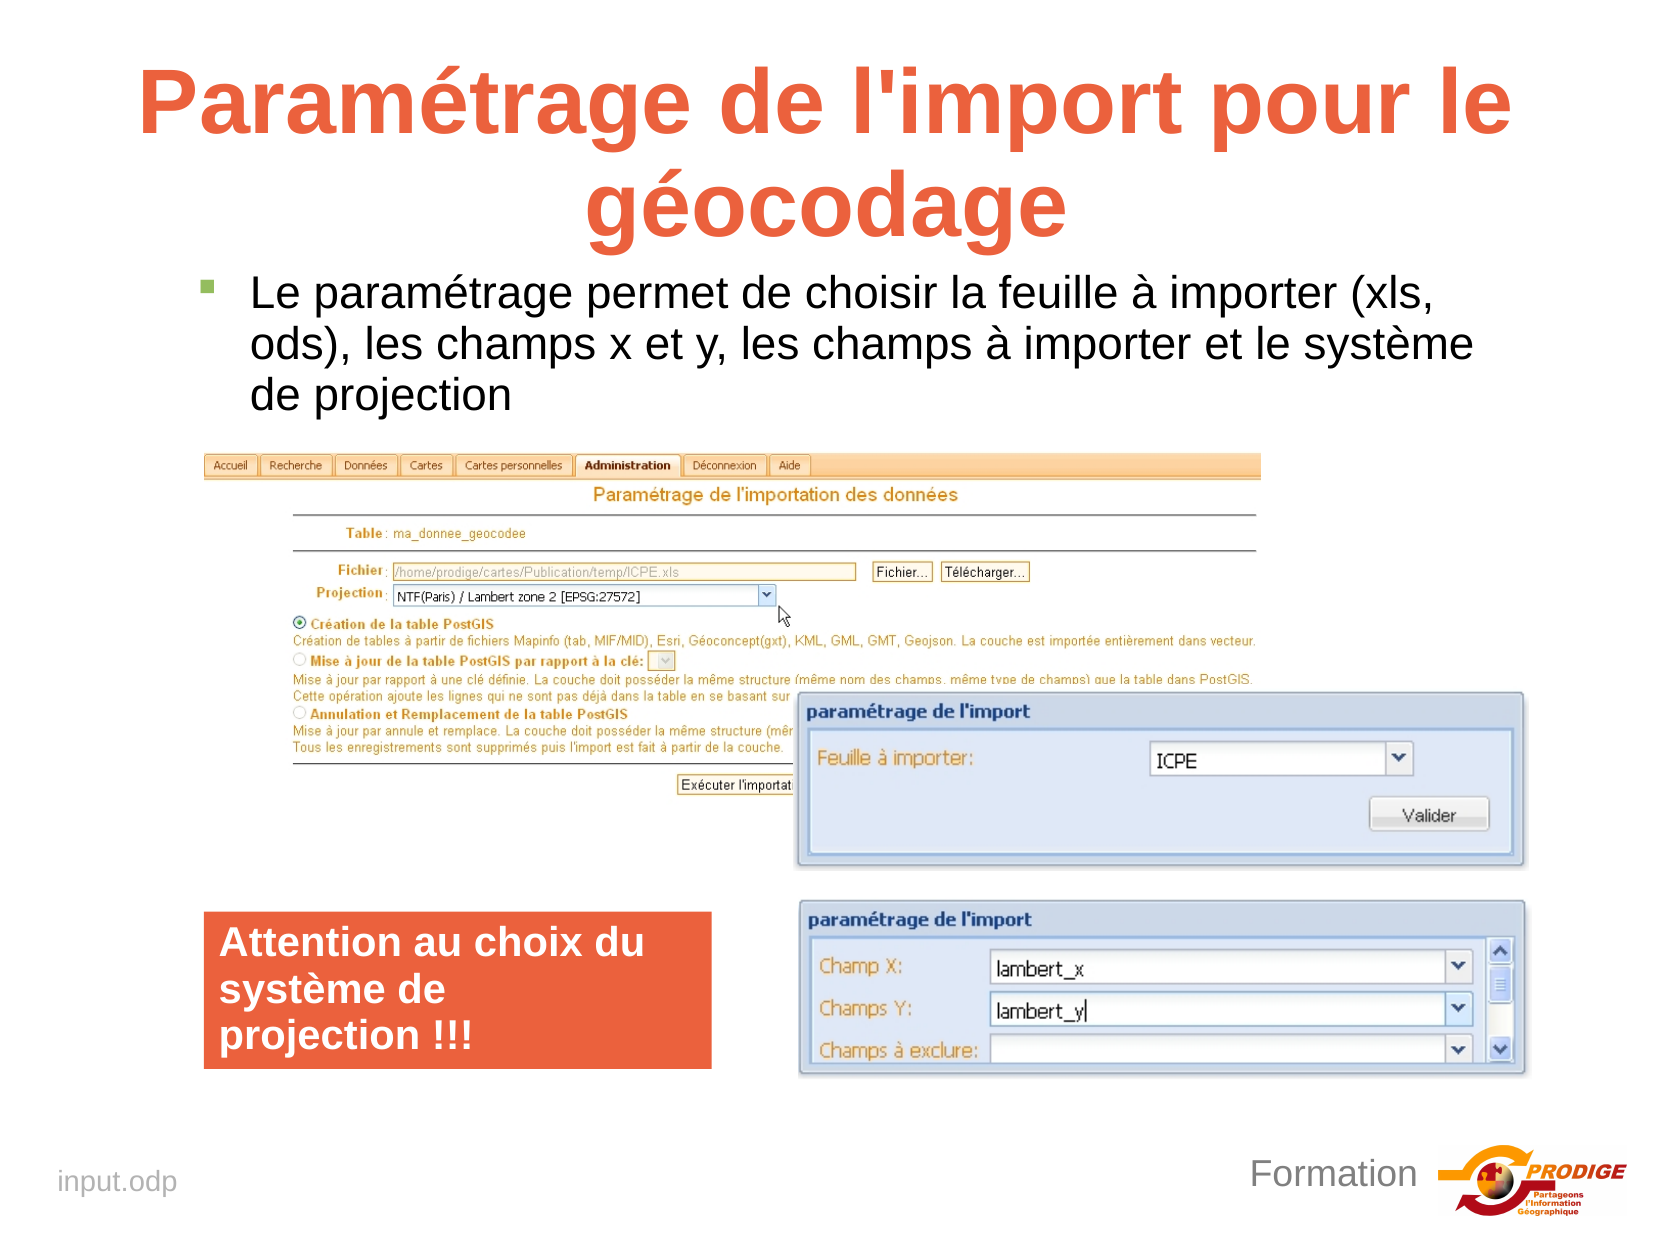

# Paramétrage de l'import pour le géocodage
Le paramétrage permet de choisir la feuille à importer (xls, ods), les champs x et y, les champs à importer et le système de projection
Attention au choix du système de projection !!!